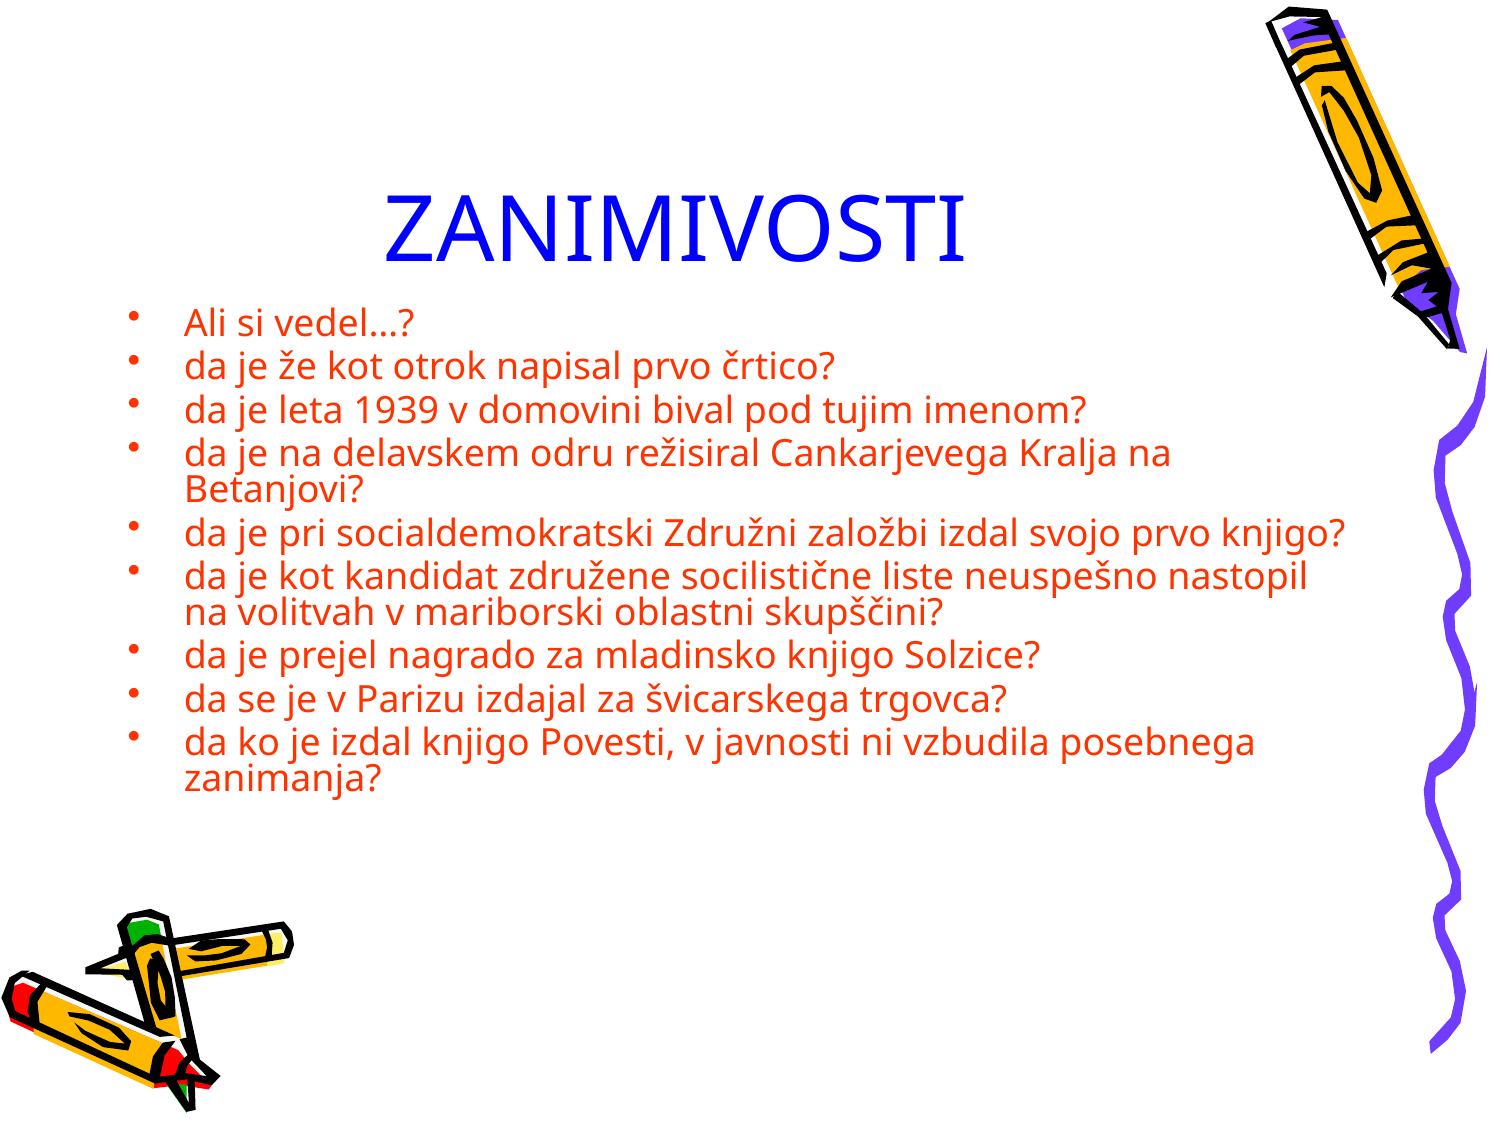

# ZANIMIVOSTI
Ali si vedel…?
da je že kot otrok napisal prvo črtico?
da je leta 1939 v domovini bival pod tujim imenom?
da je na delavskem odru režisiral Cankarjevega Kralja na Betanjovi?
da je pri socialdemokratski Združni založbi izdal svojo prvo knjigo?
da je kot kandidat združene socilistične liste neuspešno nastopil na volitvah v mariborski oblastni skupščini?
da je prejel nagrado za mladinsko knjigo Solzice?
da se je v Parizu izdajal za švicarskega trgovca?
da ko je izdal knjigo Povesti, v javnosti ni vzbudila posebnega zanimanja?